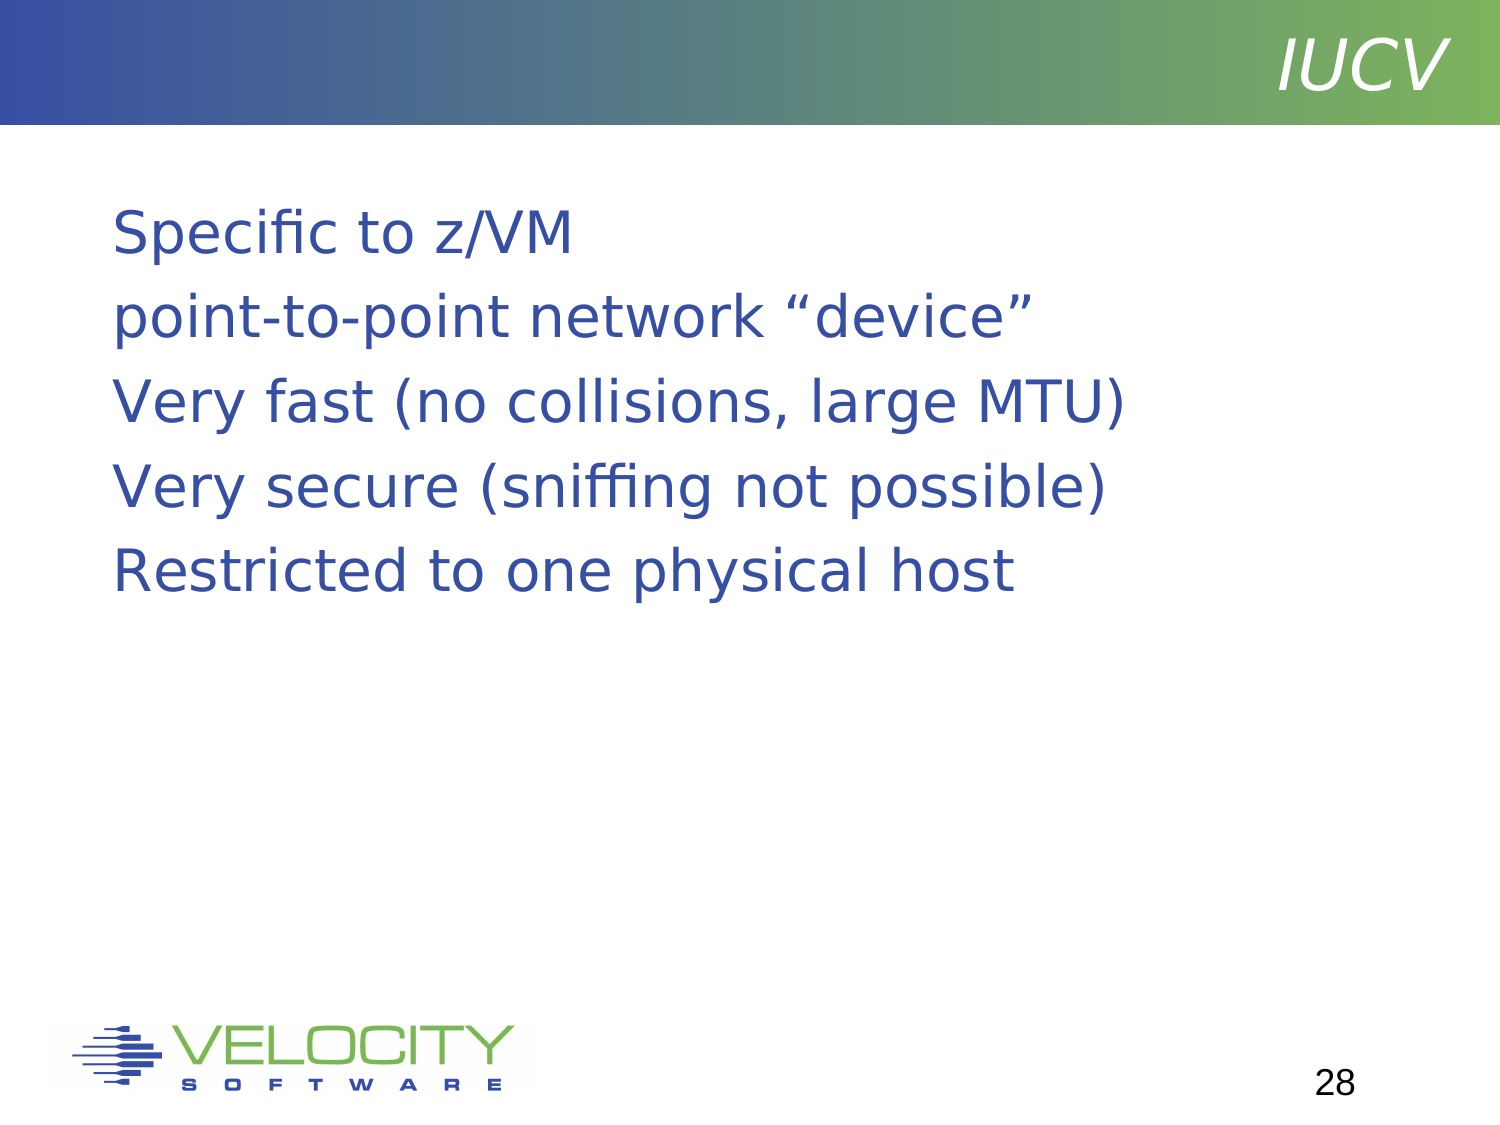

# IUCV
Specific to z/VM
point-to-point network “device”
Very fast (no collisions, large MTU)
Very secure (sniffing not possible)
Restricted to one physical host
28